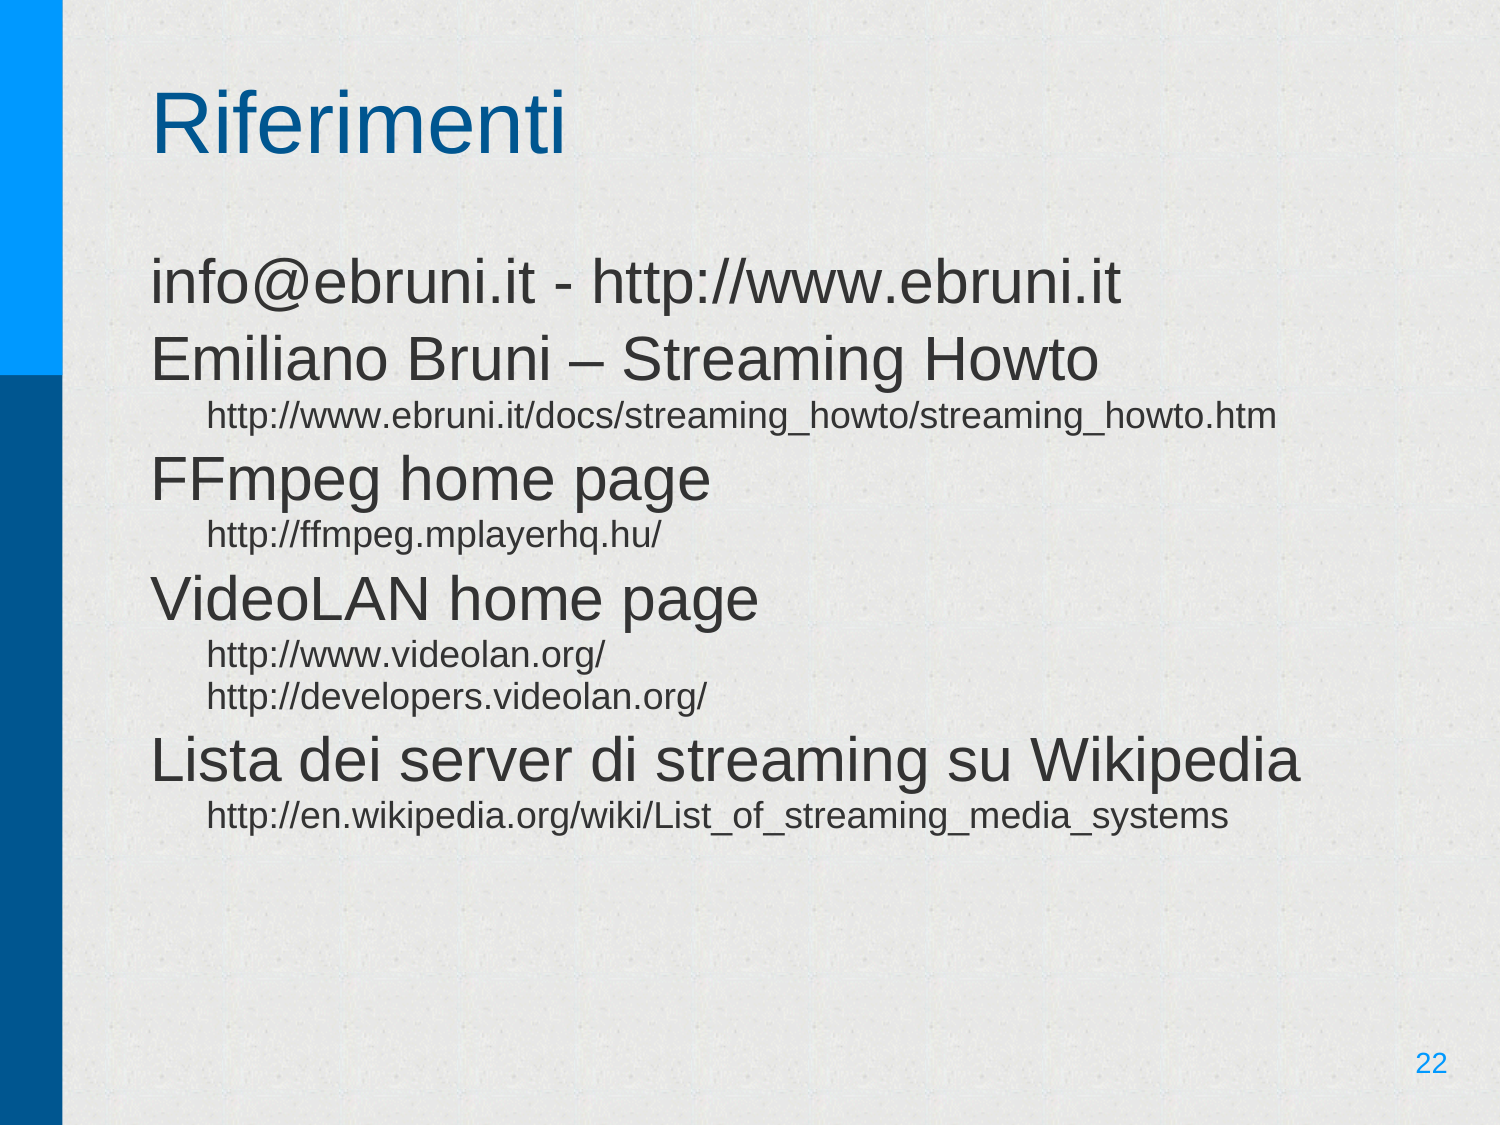

# Riferimenti
info@ebruni.it - http://www.ebruni.it
Emiliano Bruni – Streaming Howto
http://www.ebruni.it/docs/streaming_howto/streaming_howto.htm
FFmpeg home page
http://ffmpeg.mplayerhq.hu/
VideoLAN home page
http://www.videolan.org/
http://developers.videolan.org/
Lista dei server di streaming su Wikipedia
http://en.wikipedia.org/wiki/List_of_streaming_media_systems
22